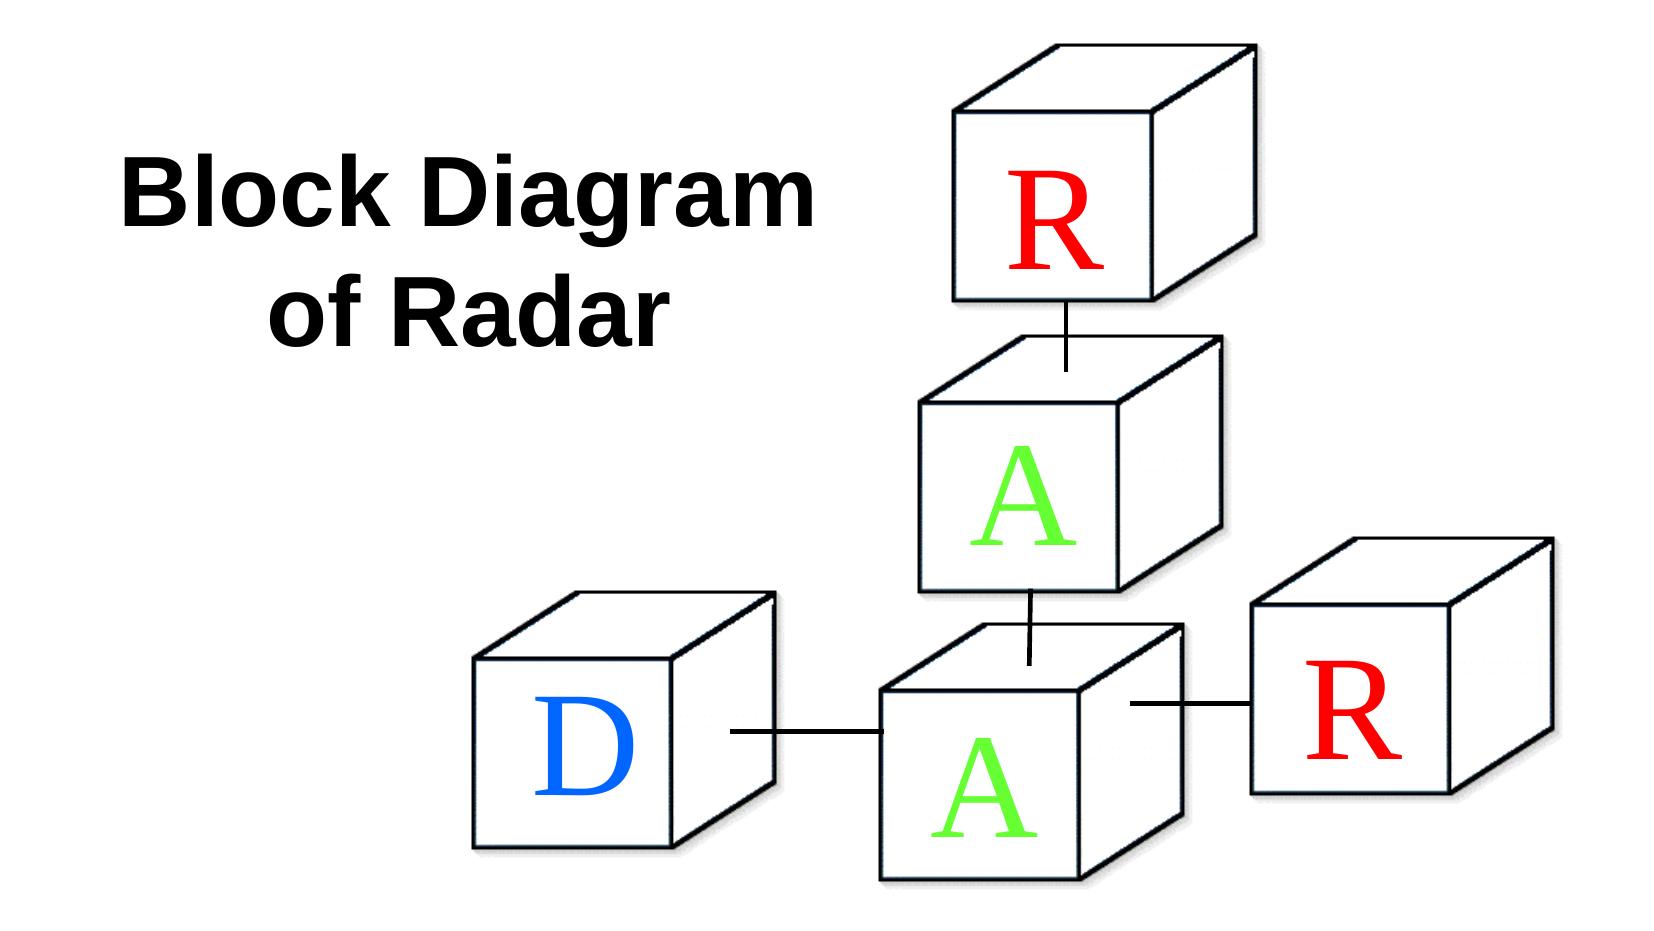

# Block Diagram of Radar
R
A
R
D
A